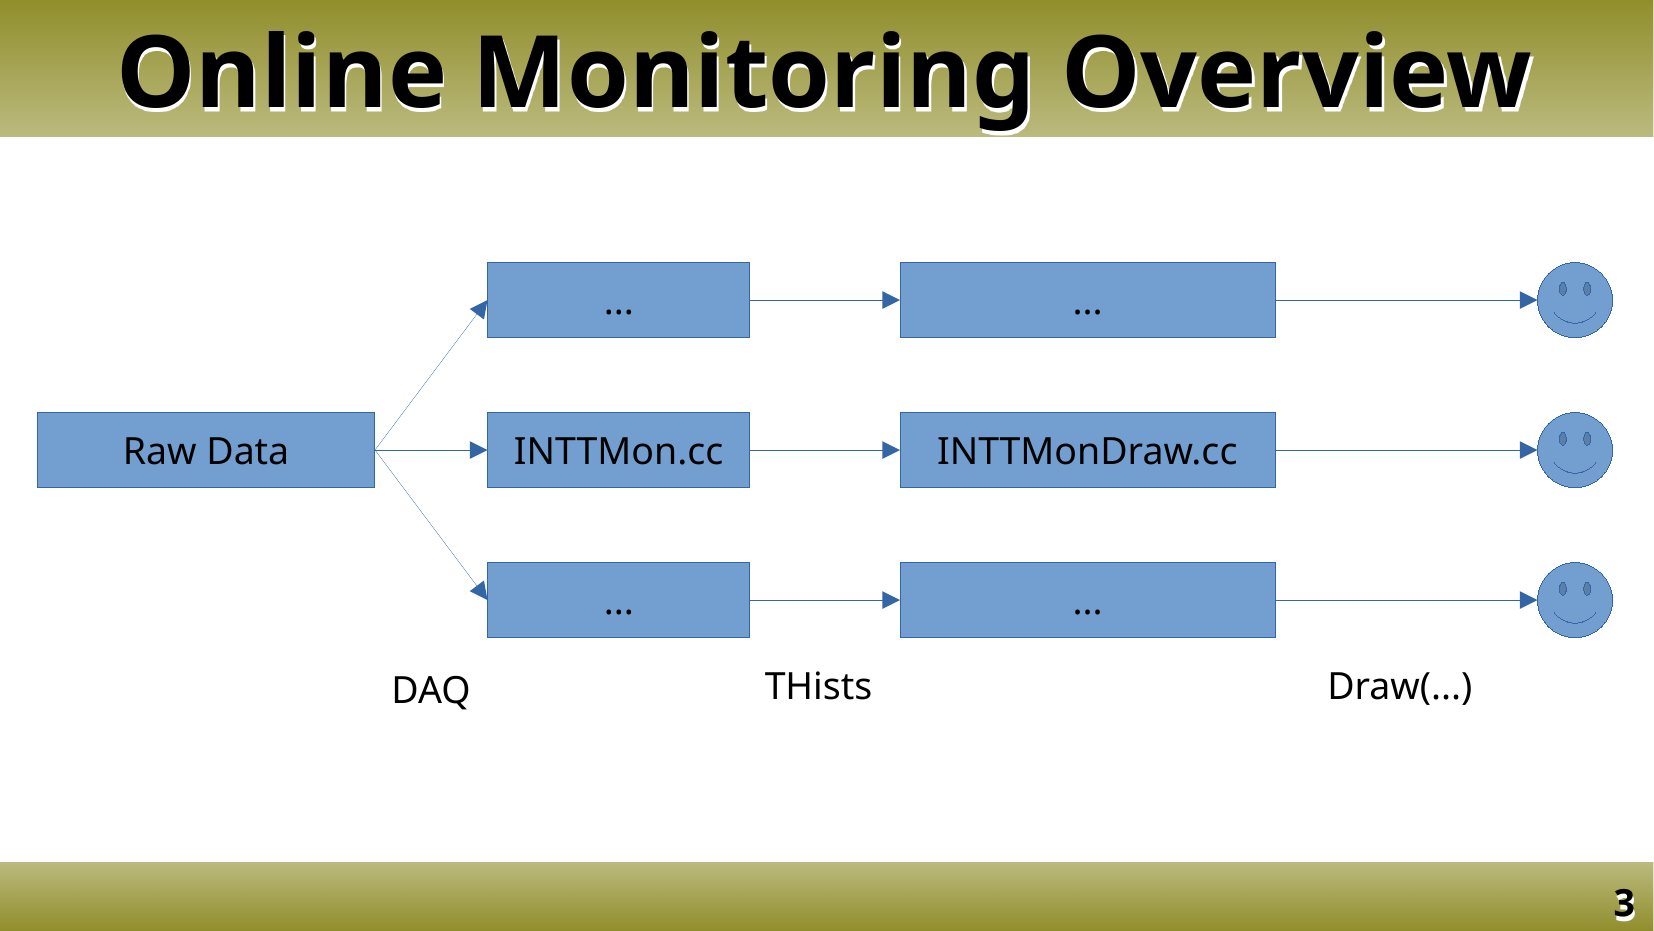

Online Monitoring Overview
...
...
Raw Data
INTTMon.cc
INTTMonDraw.cc
...
...
THists
Draw(...)
DAQ
3